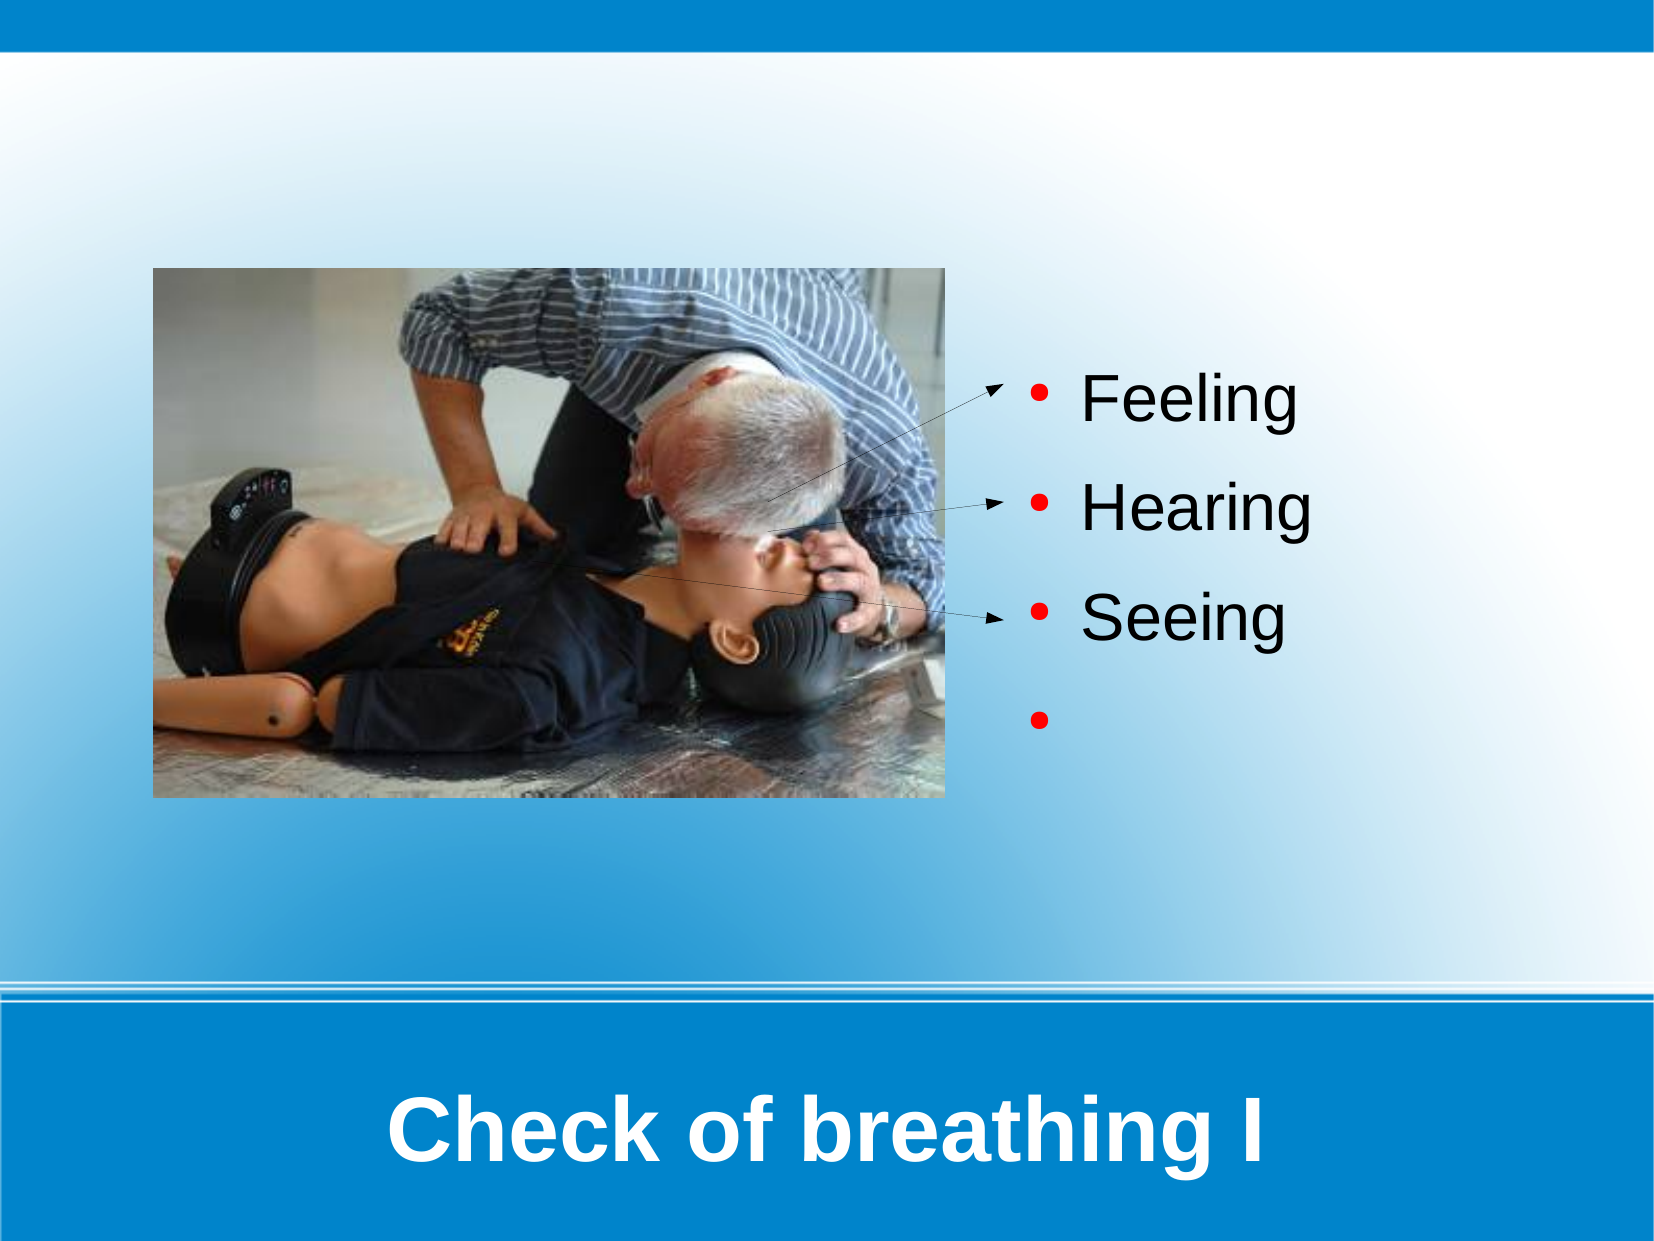

Feeling
Hearing
Seeing
# Check of breathing I